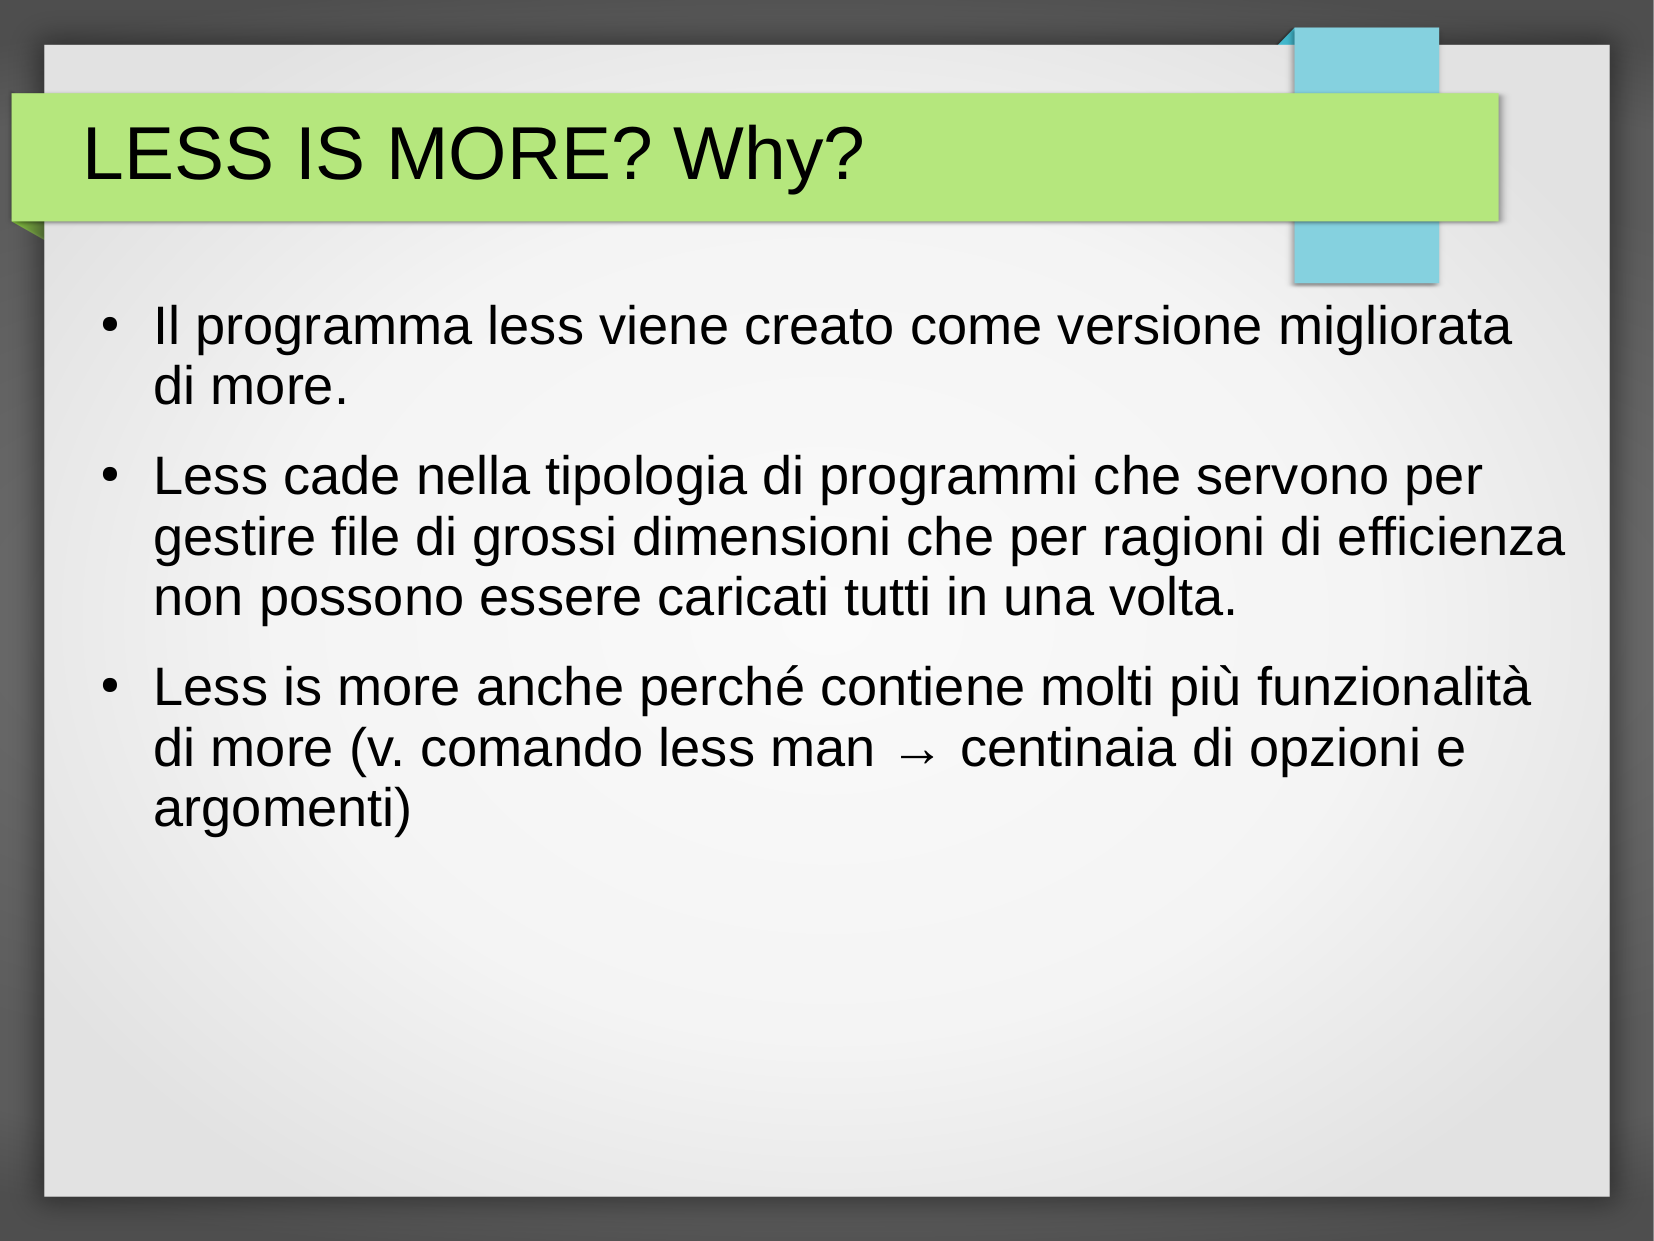

# LESS IS MORE? Why?
Il programma less viene creato come versione migliorata di more.
Less cade nella tipologia di programmi che servono per gestire file di grossi dimensioni che per ragioni di efficienza non possono essere caricati tutti in una volta.
Less is more anche perché contiene molti più funzionalità di more (v. comando less man → centinaia di opzioni e argomenti)